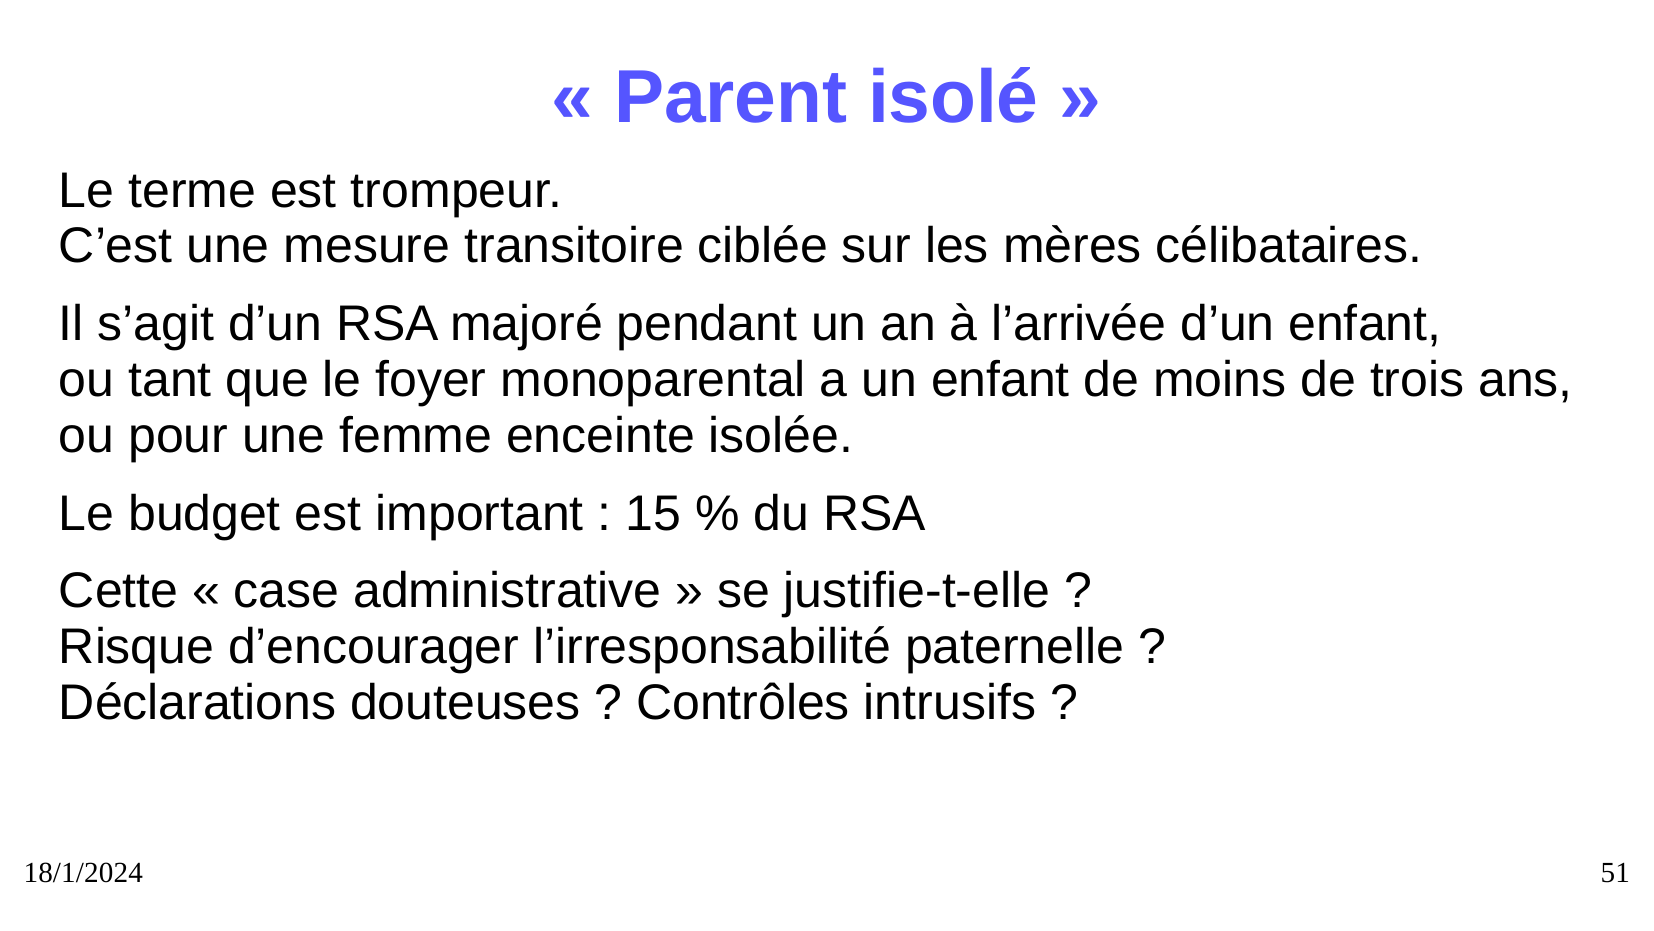

# « Parent isolé »
Le terme est trompeur.
C’est une mesure transitoire ciblée sur les mères célibataires.
Il s’agit d’un RSA majoré pendant un an à l’arrivée d’un enfant,
ou tant que le foyer monoparental a un enfant de moins de trois ans,
ou pour une femme enceinte isolée.
Le budget est important : 15 % du RSA
Cette « case administrative » se justifie-t-elle ?
Risque d’encourager l’irresponsabilité paternelle ?
Déclarations douteuses ? Contrôles intrusifs ?
18/1/2024
51